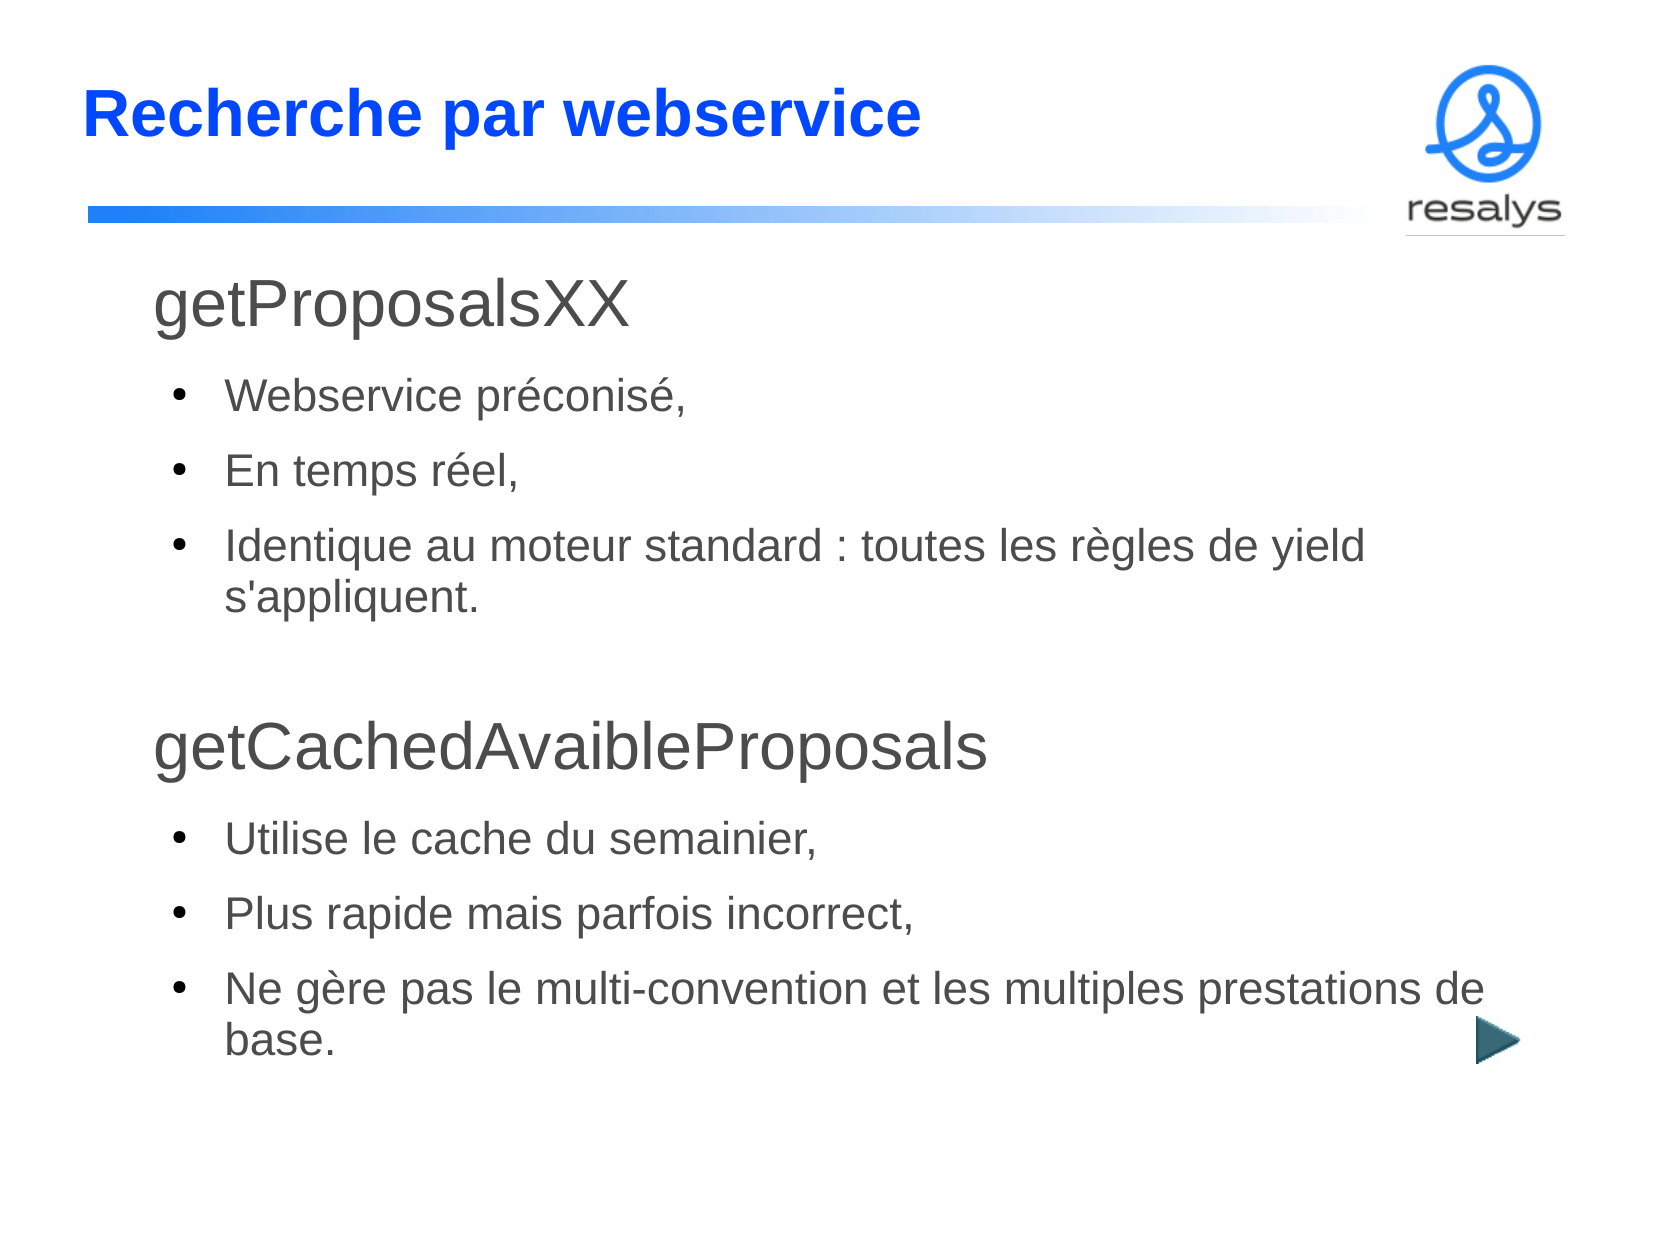

# Recherche par webservice
getProposalsXX
Webservice préconisé,
En temps réel,
Identique au moteur standard : toutes les règles de yield s'appliquent.
getCachedAvaibleProposals
Utilise le cache du semainier,
Plus rapide mais parfois incorrect,
Ne gère pas le multi-convention et les multiples prestations de base.